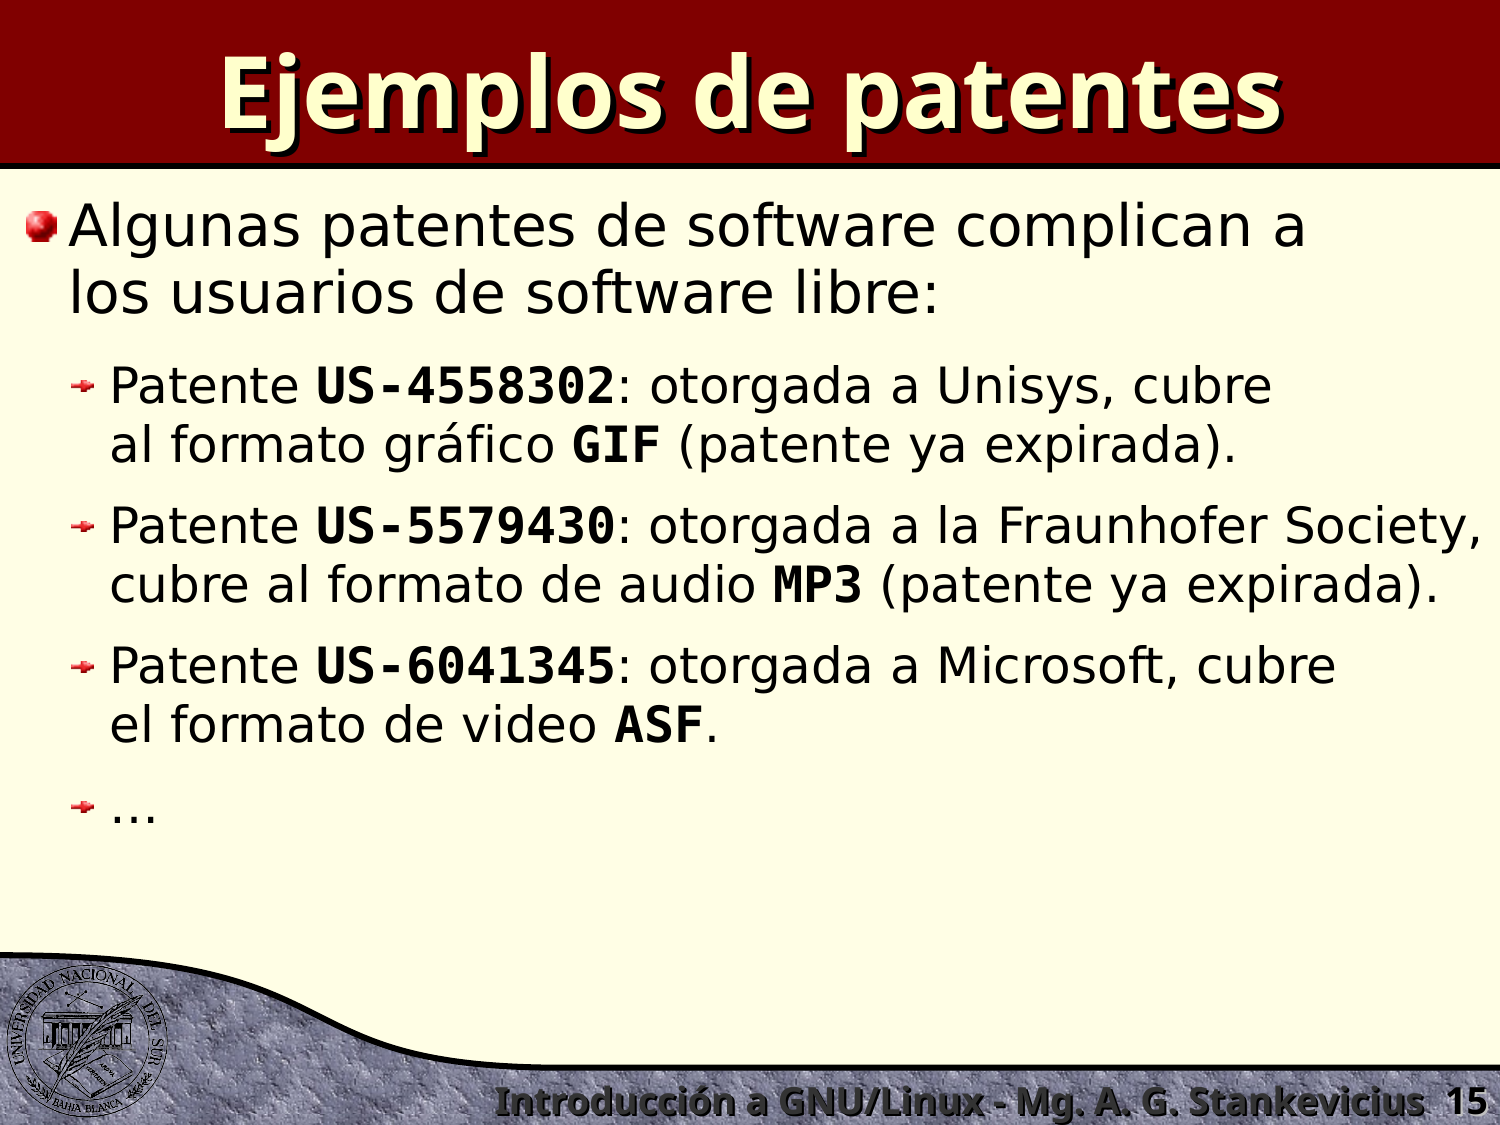

# Ejemplos de patentes
Algunas patentes de software complican a
los usuarios de software libre:
Patente US-4558302: otorgada a Unisys, cubre
al formato gráfico GIF (patente ya expirada).
Patente US-5579430: otorgada a la Fraunhofer Society, cubre al formato de audio MP3 (patente ya expirada).
Patente US-6041345: otorgada a Microsoft, cubre
el formato de video ASF.
…
15